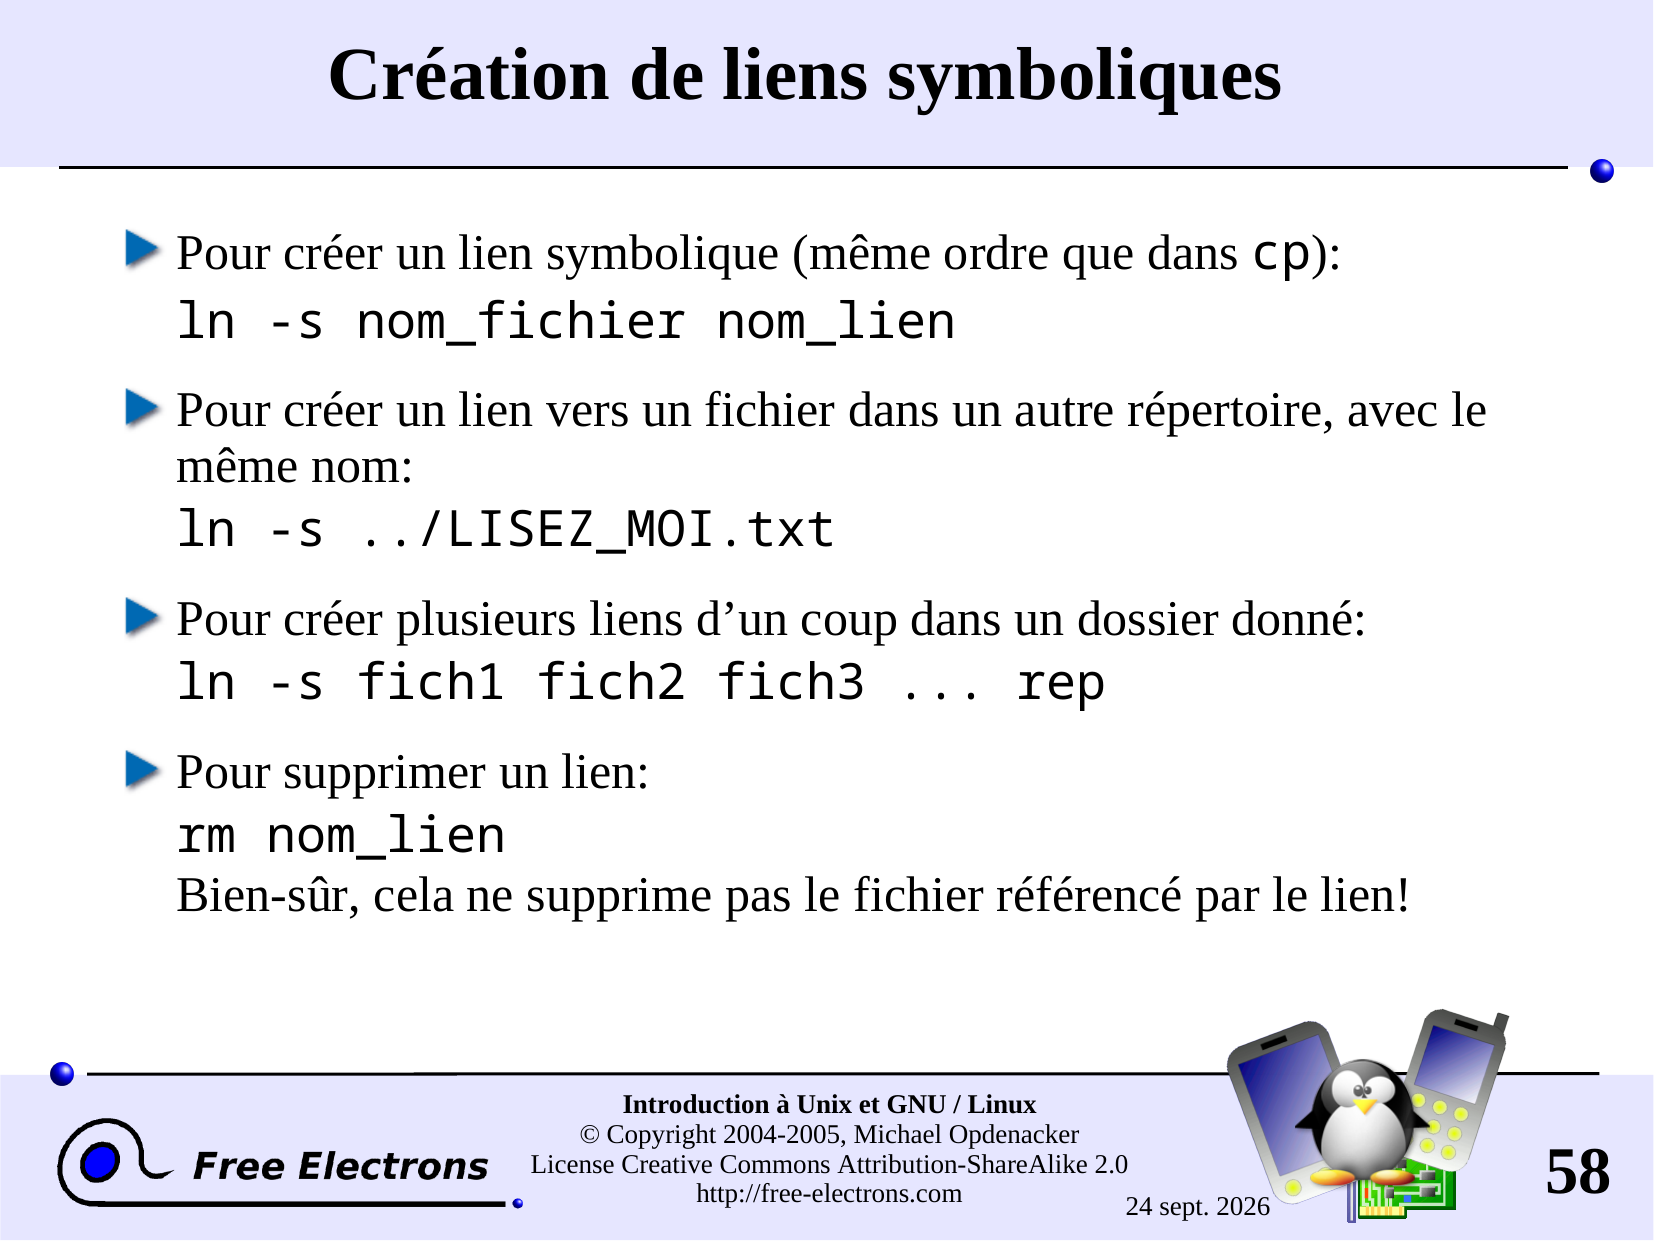

# Création de liens symboliques
Pour créer un lien symbolique (même ordre que dans cp):
ln -s nom_fichier nom_lien
Pour créer un lien vers un fichier dans un autre répertoire, avec le même nom:
ln -s ../LISEZ_MOI.txt
Pour créer plusieurs liens d’un coup dans un dossier donné:
ln -s fich1 fich2 fich3 ... rep
Pour supprimer un lien:
rm nom_lien
Bien-sûr, cela ne supprime pas le fichier référencé par le lien!